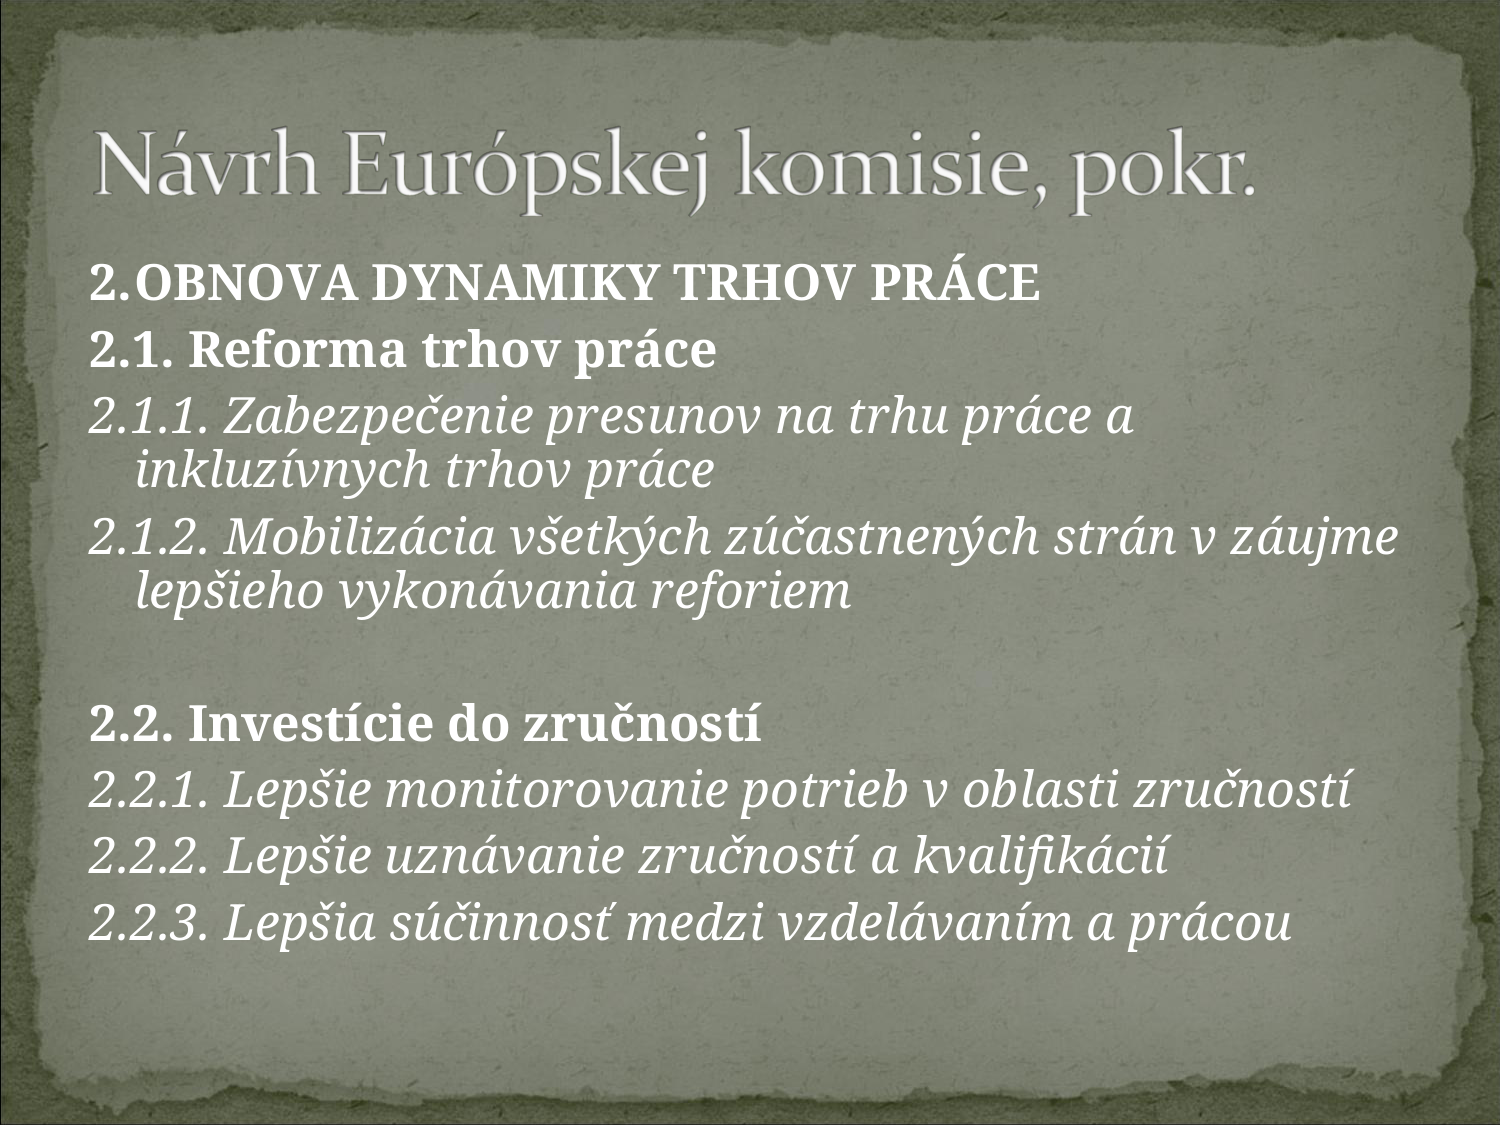

# 2.	OBNOVA DYNAMIKY TRHOV PRÁCE
2.1. Reforma trhov práce
2.1.1. Zabezpečenie presunov na trhu práce a inkluzívnych trhov práce
2.1.2. Mobilizácia všetkých zúčastnených strán v záujme lepšieho vykonávania reforiem
2.2. Investície do zručností
2.2.1. Lepšie monitorovanie potrieb v oblasti zručností
2.2.2. Lepšie uznávanie zručností a kvalifikácií
2.2.3. Lepšia súčinnosť medzi vzdelávaním a prácou